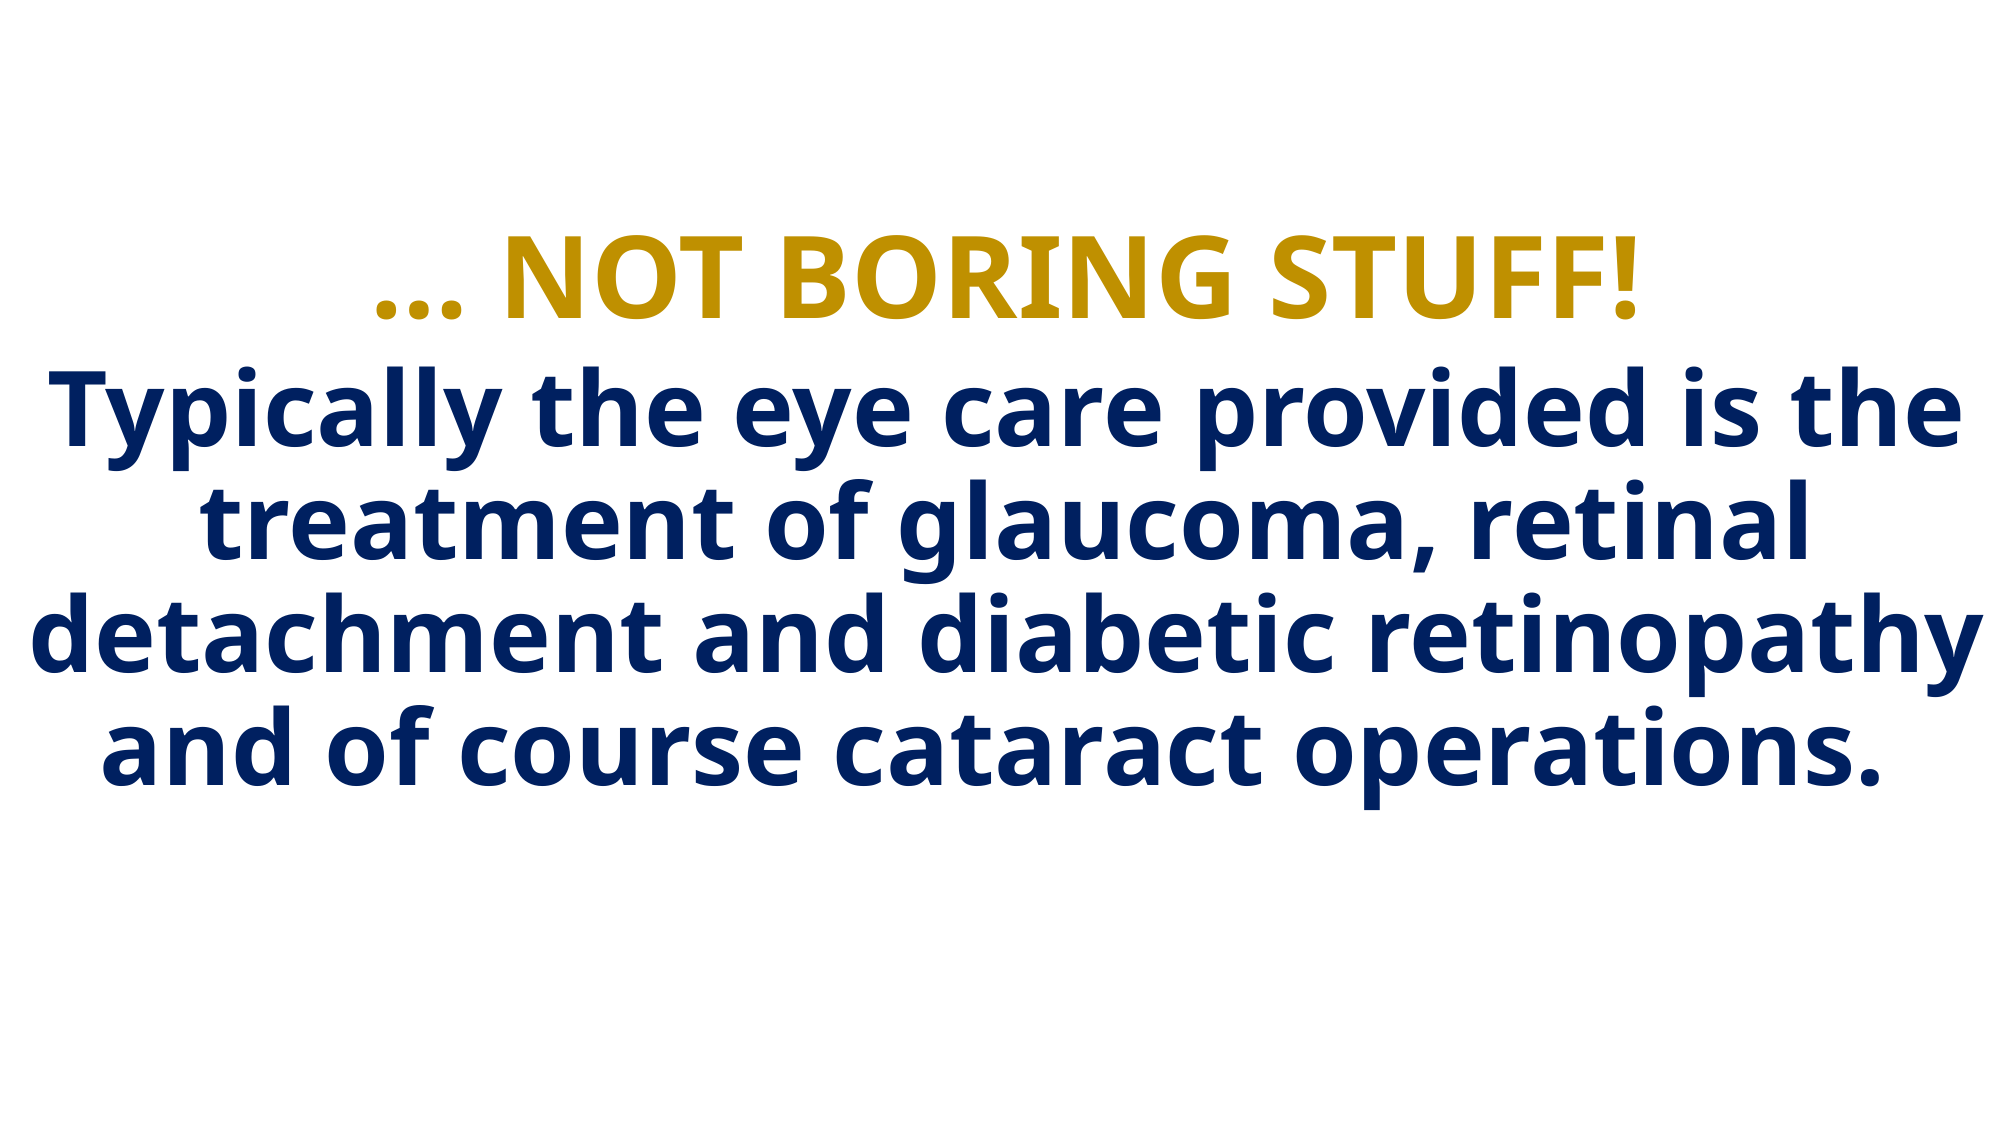

# … NOT BORING STUFF! Typically the eye care provided is the treatment of glaucoma, retinal detachment and diabetic retinopathy and of course cataract operations.